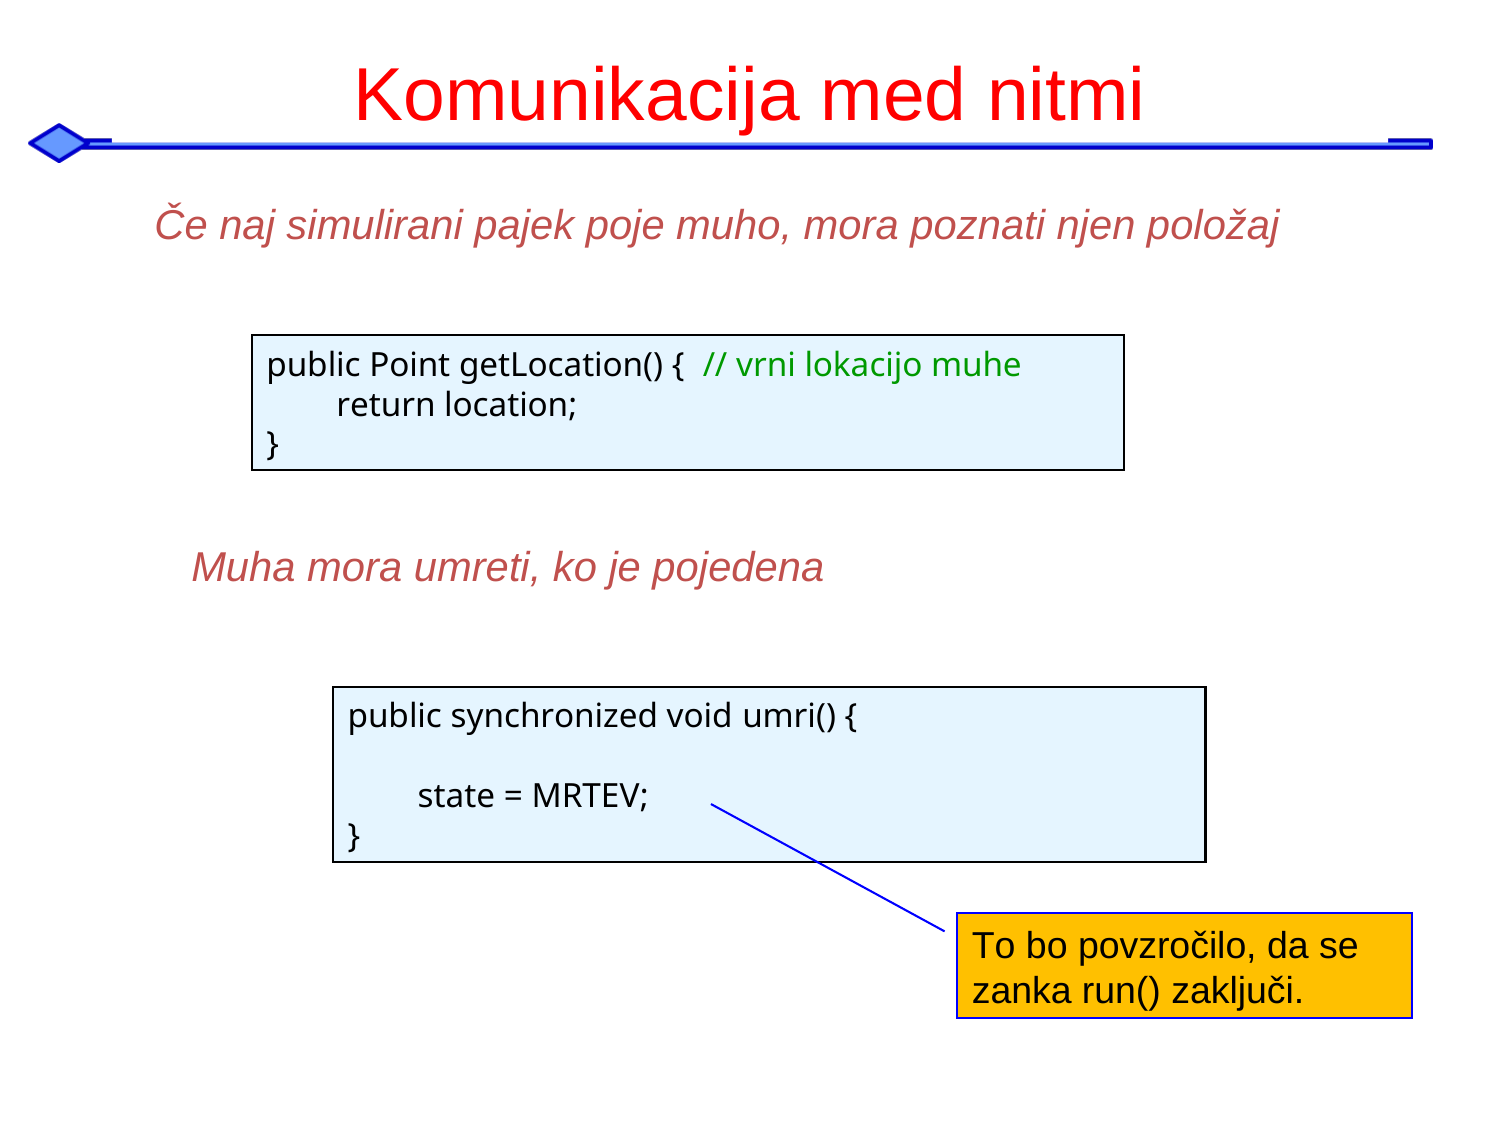

# Komunikacija med nitmi
Če naj simulirani pajek poje muho, mora poznati njen položaj
public Point getLocation() { // vrni lokacijo muhe
 return location;
}
Muha mora umreti, ko je pojedena
public synchronized void umri() {
 state = MRTEV;
}
To bo povzročilo, da se zanka run() zaključi.